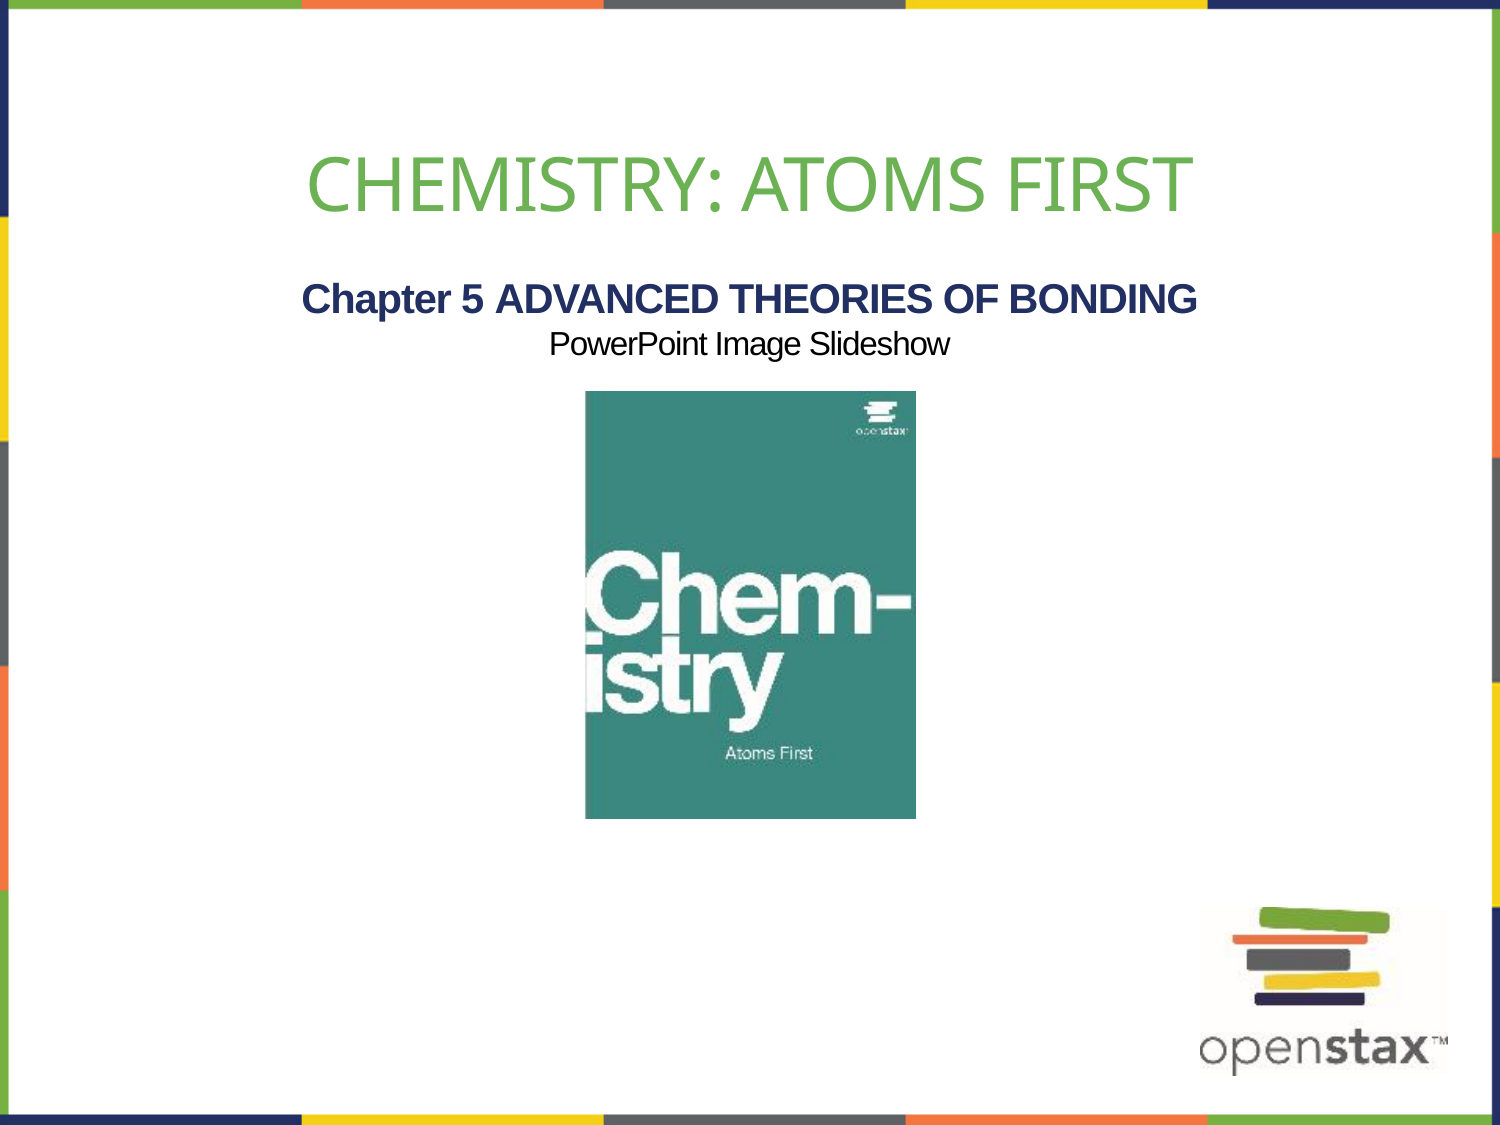

CHEMISTRY: Atoms First
Chapter 5 Advanced Theories of Bonding
PowerPoint Image Slideshow